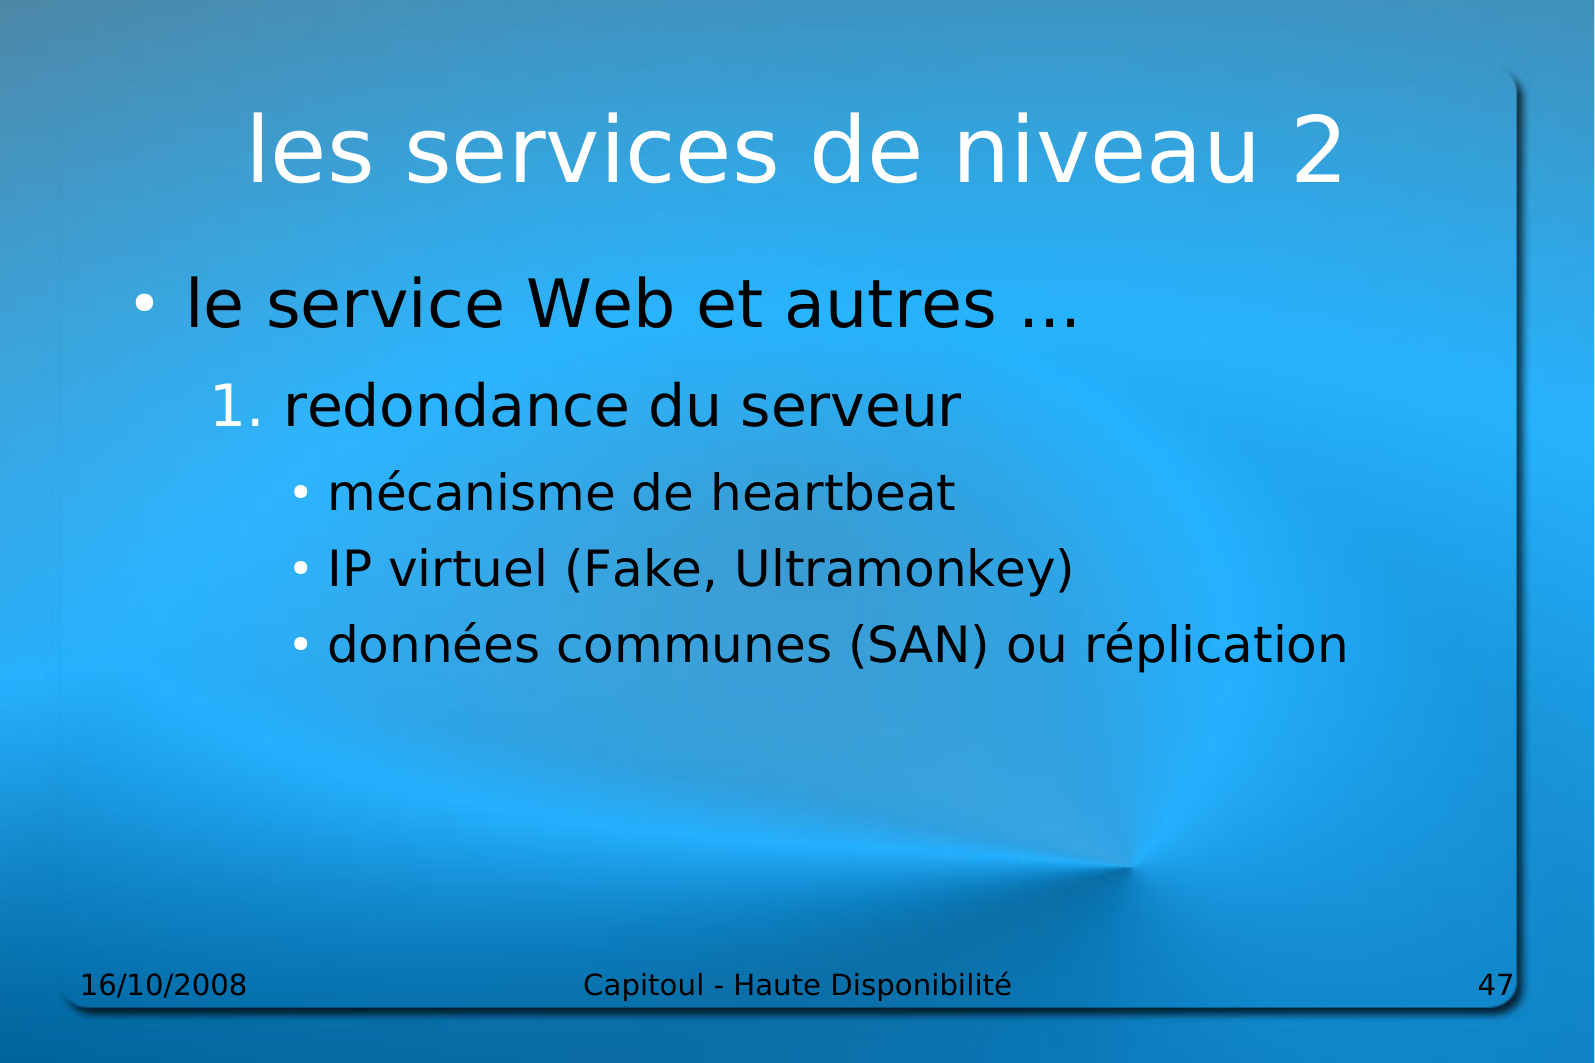

# les services de niveau 2
le service Web et autres ...
 redondance du serveur
mécanisme de heartbeat
IP virtuel (Fake, Ultramonkey)
données communes (SAN) ou réplication
16/10/2008
Capitoul - Haute Disponibilité
47